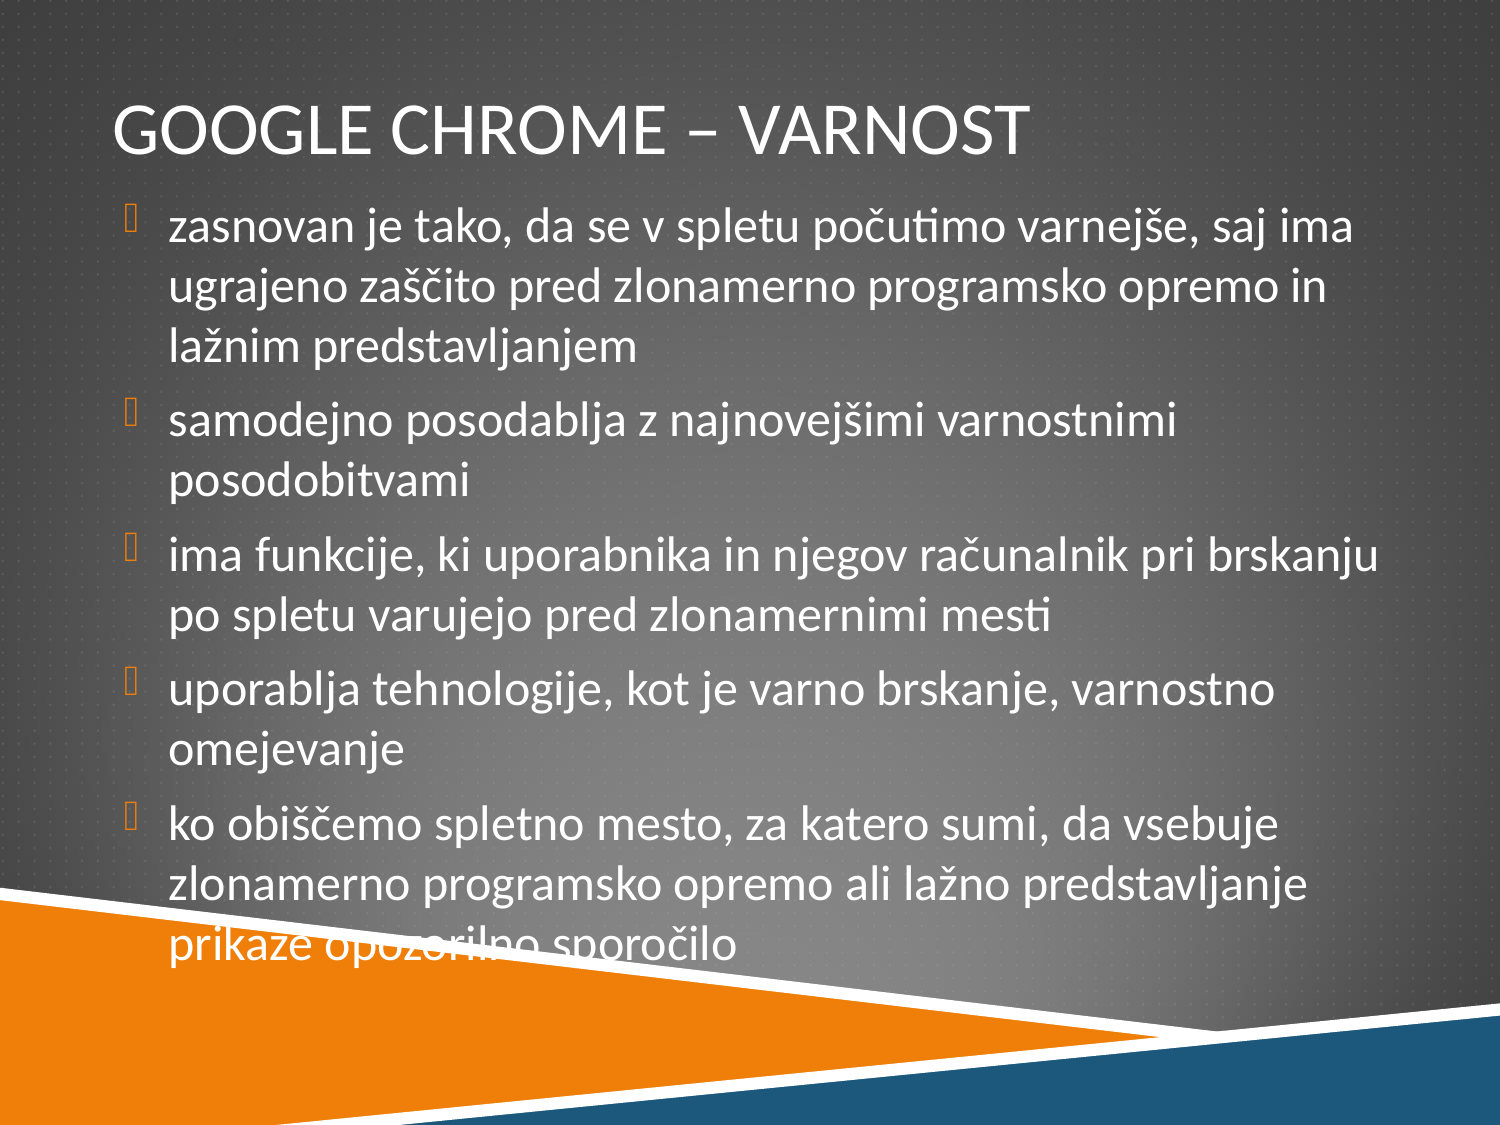

# GOOGLE CHROME – VARNOST
zasnovan je tako, da se v spletu počutimo varnejše, saj ima ugrajeno zaščito pred zlonamerno programsko opremo in lažnim predstavljanjem
samodejno posodablja z najnovejšimi varnostnimi posodobitvami
ima funkcije, ki uporabnika in njegov računalnik pri brskanju po spletu varujejo pred zlonamernimi mesti
uporablja tehnologije, kot je varno brskanje, varnostno omejevanje
ko obiščemo spletno mesto, za katero sumi, da vsebuje zlonamerno programsko opremo ali lažno predstavljanje prikaže opozorilno sporočilo